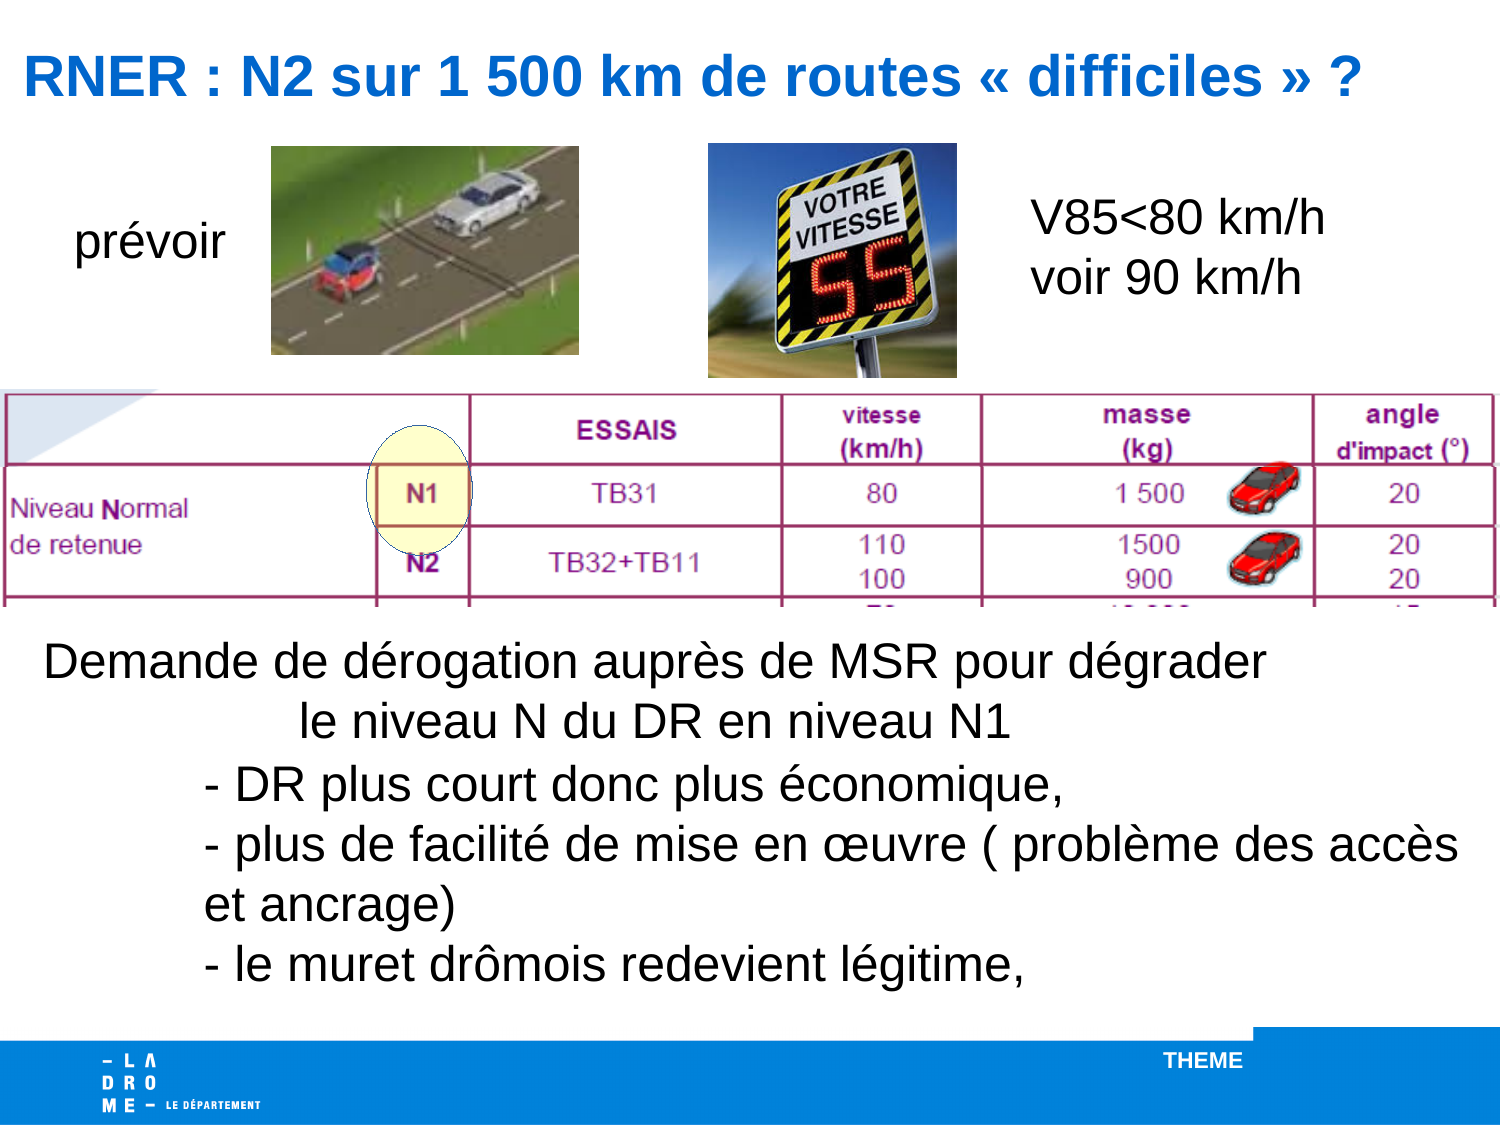

# RNER : N2 sur 1 500 km de routes « difficiles » ?
V85<80 km/h voir 90 km/h
prévoir
Demande de dérogation auprès de MSR pour dégrader le niveau N du DR en niveau N1
- DR plus court donc plus économique,
- plus de facilité de mise en œuvre ( problème des accès et ancrage)
- le muret drômois redevient légitime,